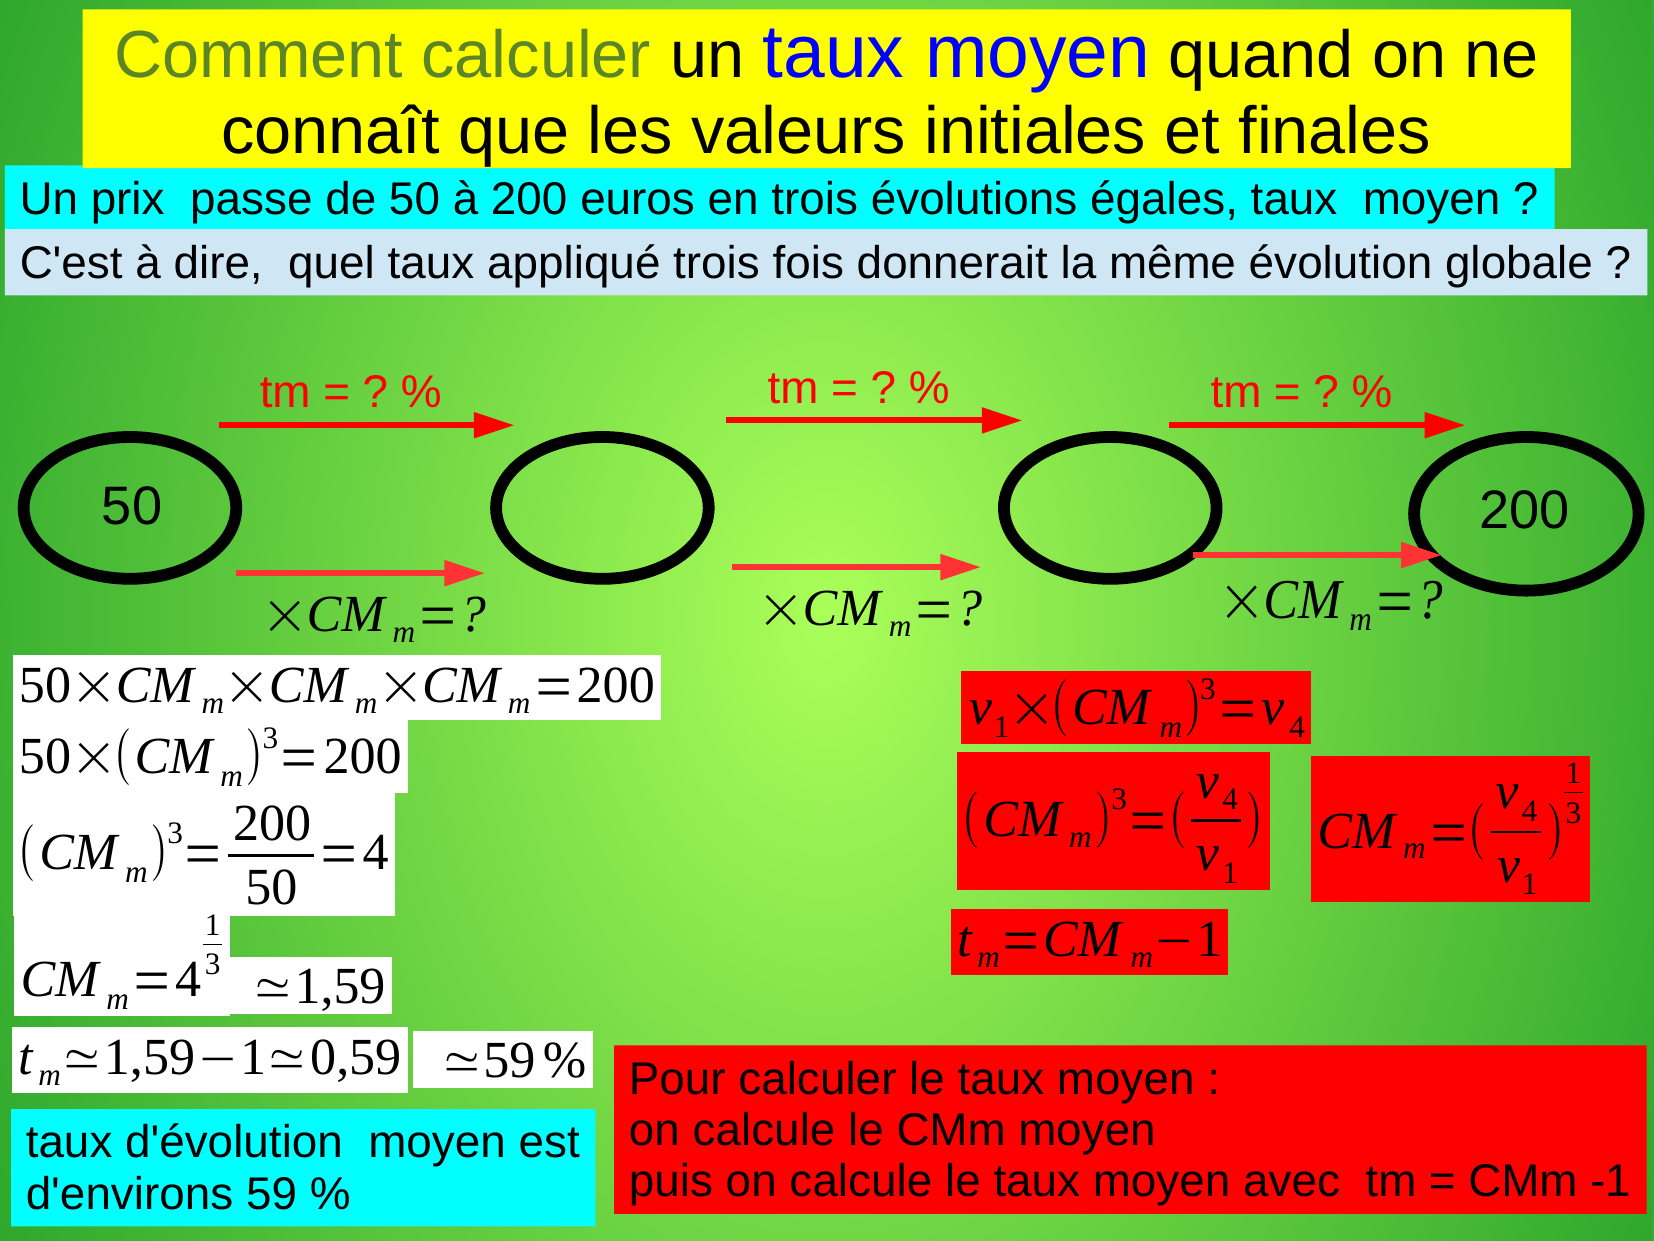

# Comment calculer un taux moyen quand on ne connaît que les valeurs initiales et finales
Un prix passe de 50 à 200 euros en trois évolutions égales, taux moyen ?
C'est à dire, quel taux appliqué trois fois donnerait la même évolution globale ?
tm = ? %
tm = ? %
tm = ? %
50
200
Pour calculer le taux moyen :
on calcule le CMm moyen
puis on calcule le taux moyen avec tm = CMm -1
taux d'évolution moyen est
d'environs 59 %